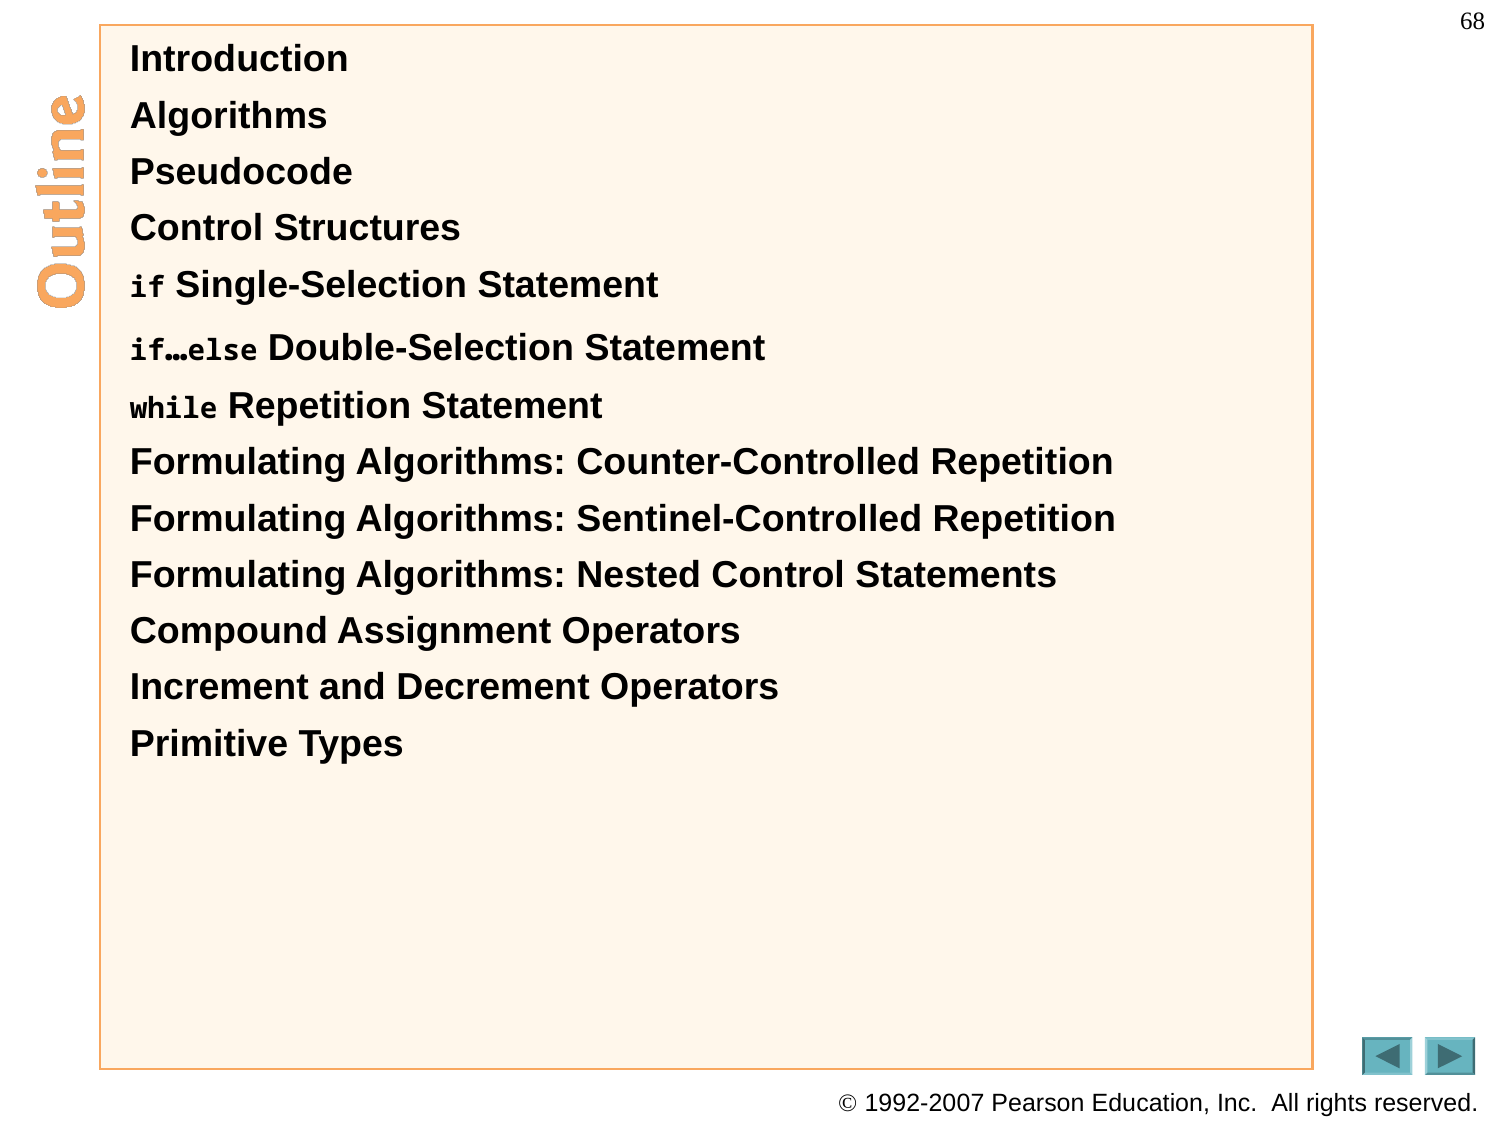

68
# Introduction
Algorithms
Pseudocode
Control Structures
if Single-Selection Statement
if…else Double-Selection Statement
while Repetition Statement
Formulating Algorithms: Counter-Controlled Repetition
Formulating Algorithms: Sentinel-Controlled Repetition
Formulating Algorithms: Nested Control Statements
Compound Assignment Operators
Increment and Decrement Operators
Primitive Types